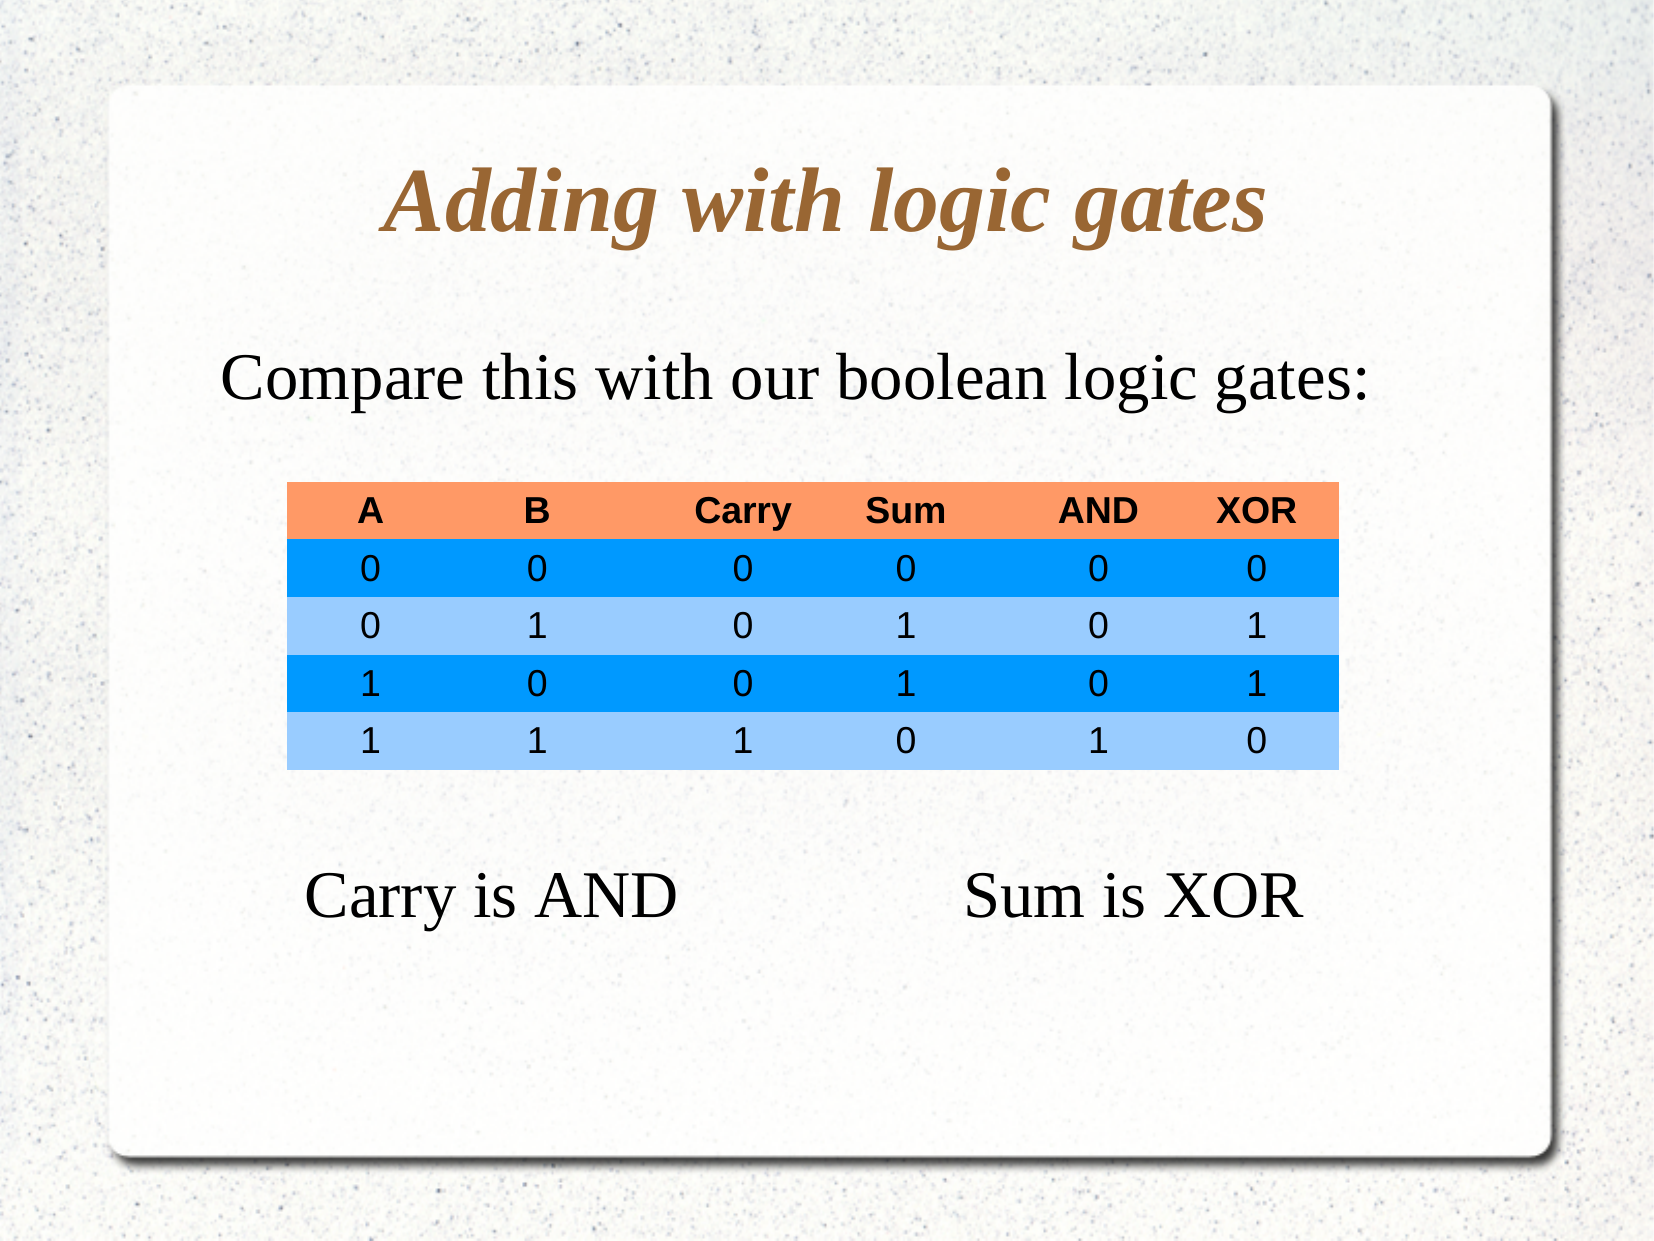

# Adding with logic gates
Compare this with our boolean logic gates:
 Carry is AND Sum is XOR
| A | B | | Carry | Sum | | AND | XOR |
| --- | --- | --- | --- | --- | --- | --- | --- |
| 0 | 0 | | 0 | 0 | | 0 | 0 |
| 0 | 1 | | 0 | 1 | | 0 | 1 |
| 1 | 0 | | 0 | 1 | | 0 | 1 |
| 1 | 1 | | 1 | 0 | | 1 | 0 |